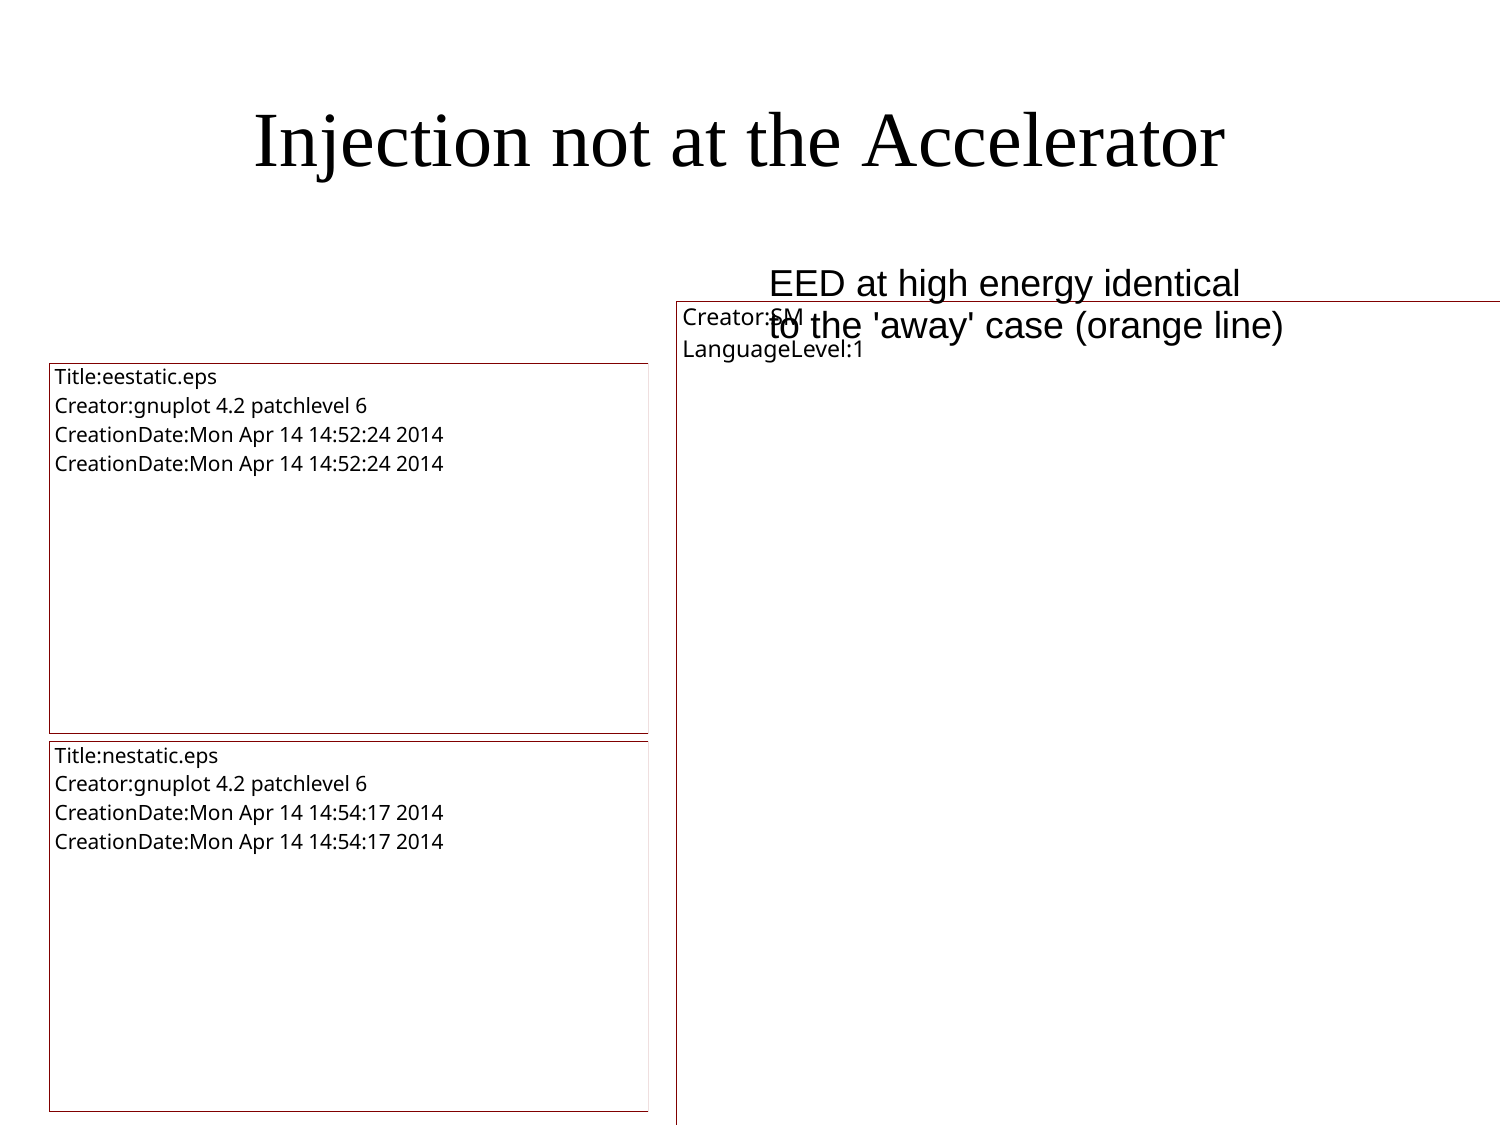

# Injection not at the Accelerator
EED at high energy identical
to the 'away' case (orange line)